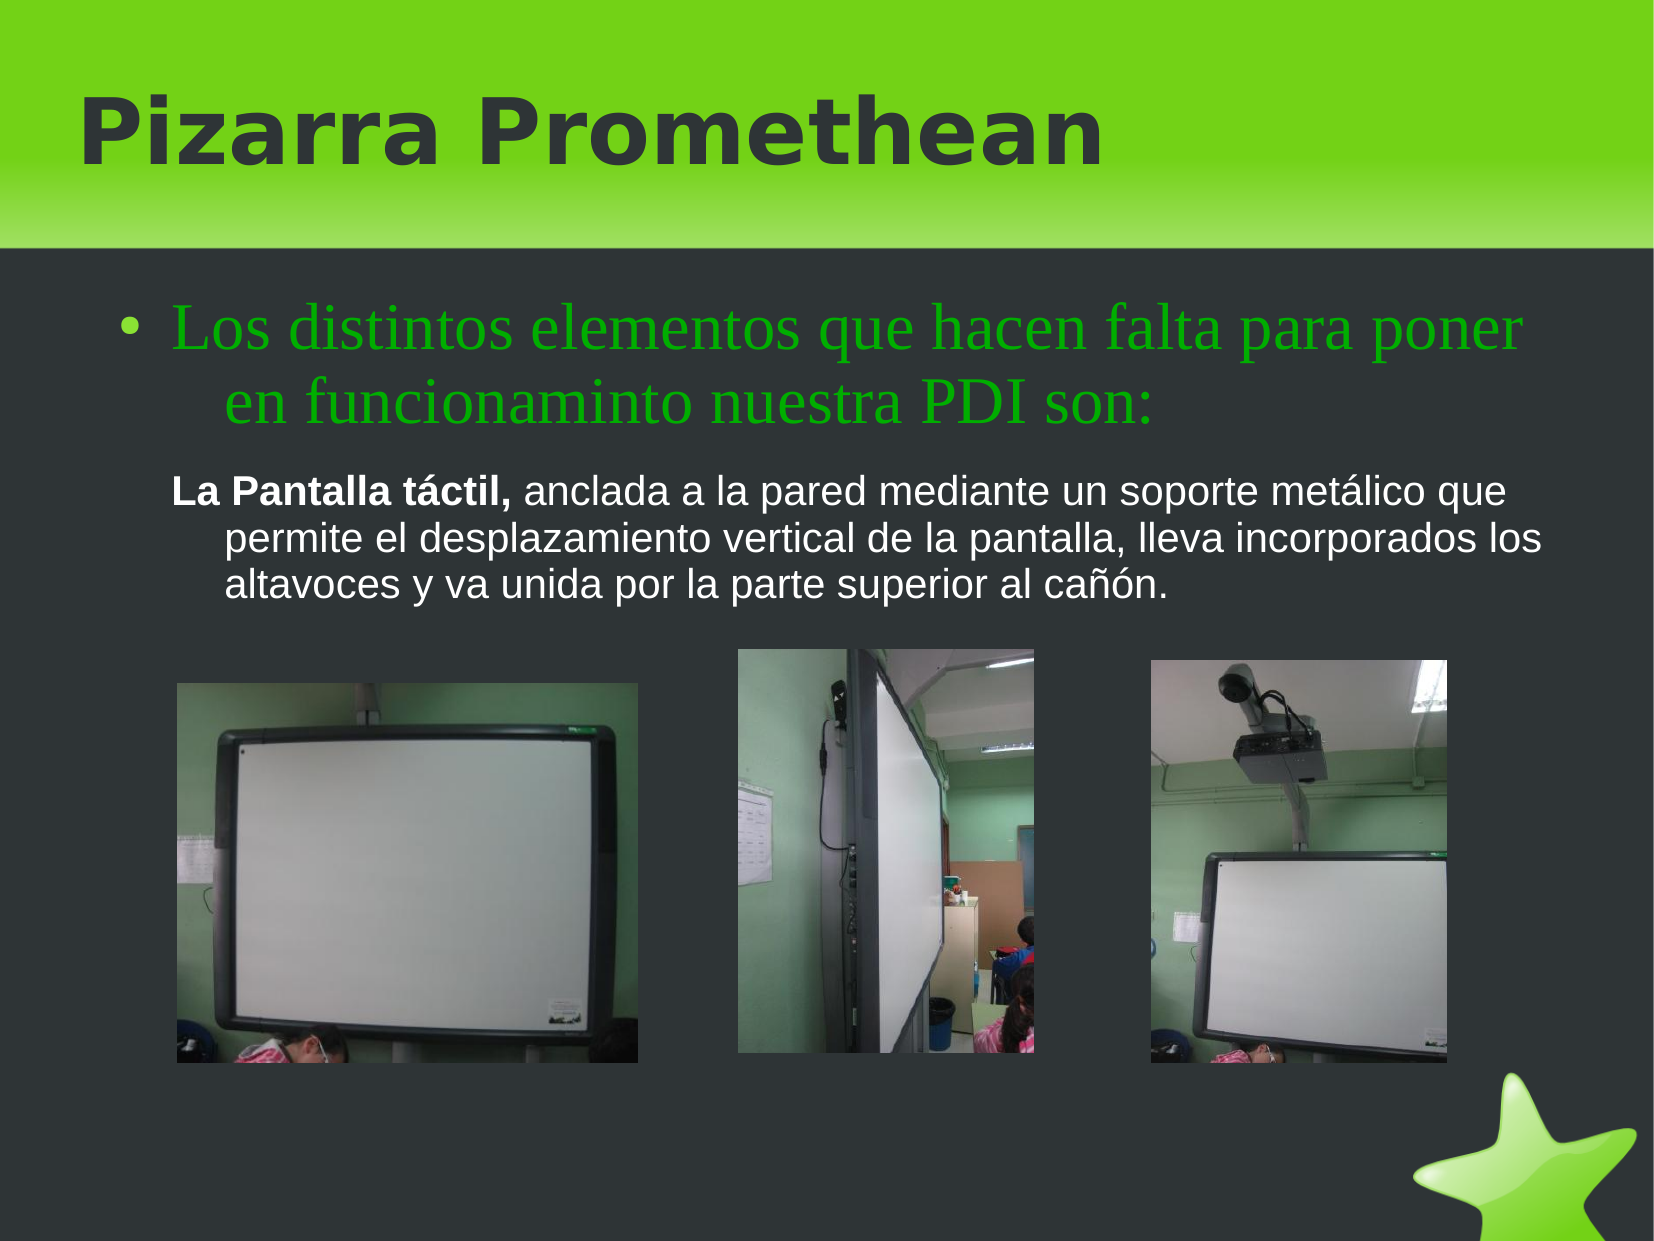

# Pizarra Promethean
Los distintos elementos que hacen falta para poner en funcionaminto nuestra PDI son:
La Pantalla táctil, anclada a la pared mediante un soporte metálico que permite el desplazamiento vertical de la pantalla, lleva incorporados los altavoces y va unida por la parte superior al cañón.